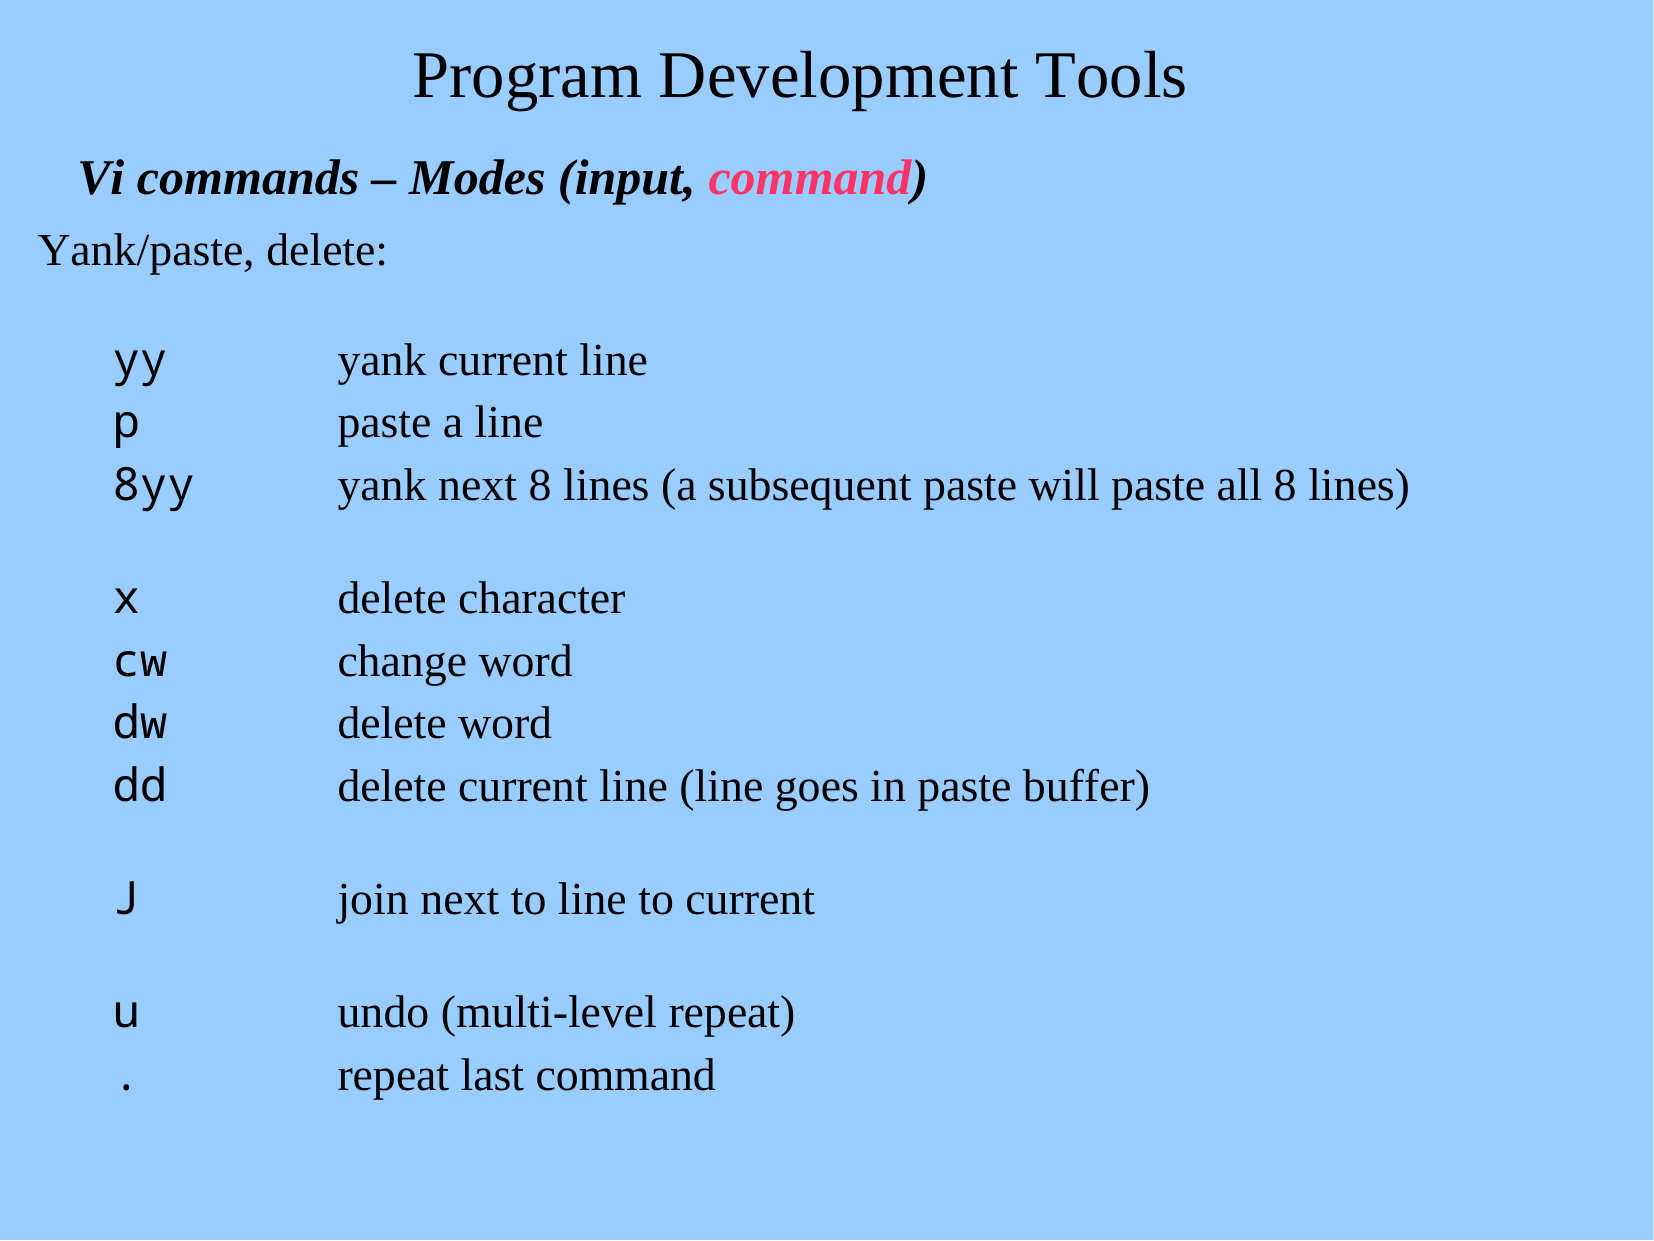

Program Development Tools
Vi commands – Modes (input, command)
Yank/paste, delete:
	yy			yank current line
	p			paste a line
	8yy		yank next 8 lines (a subsequent paste will paste all 8 lines)
	x			delete character
	cw			change word
	dw			delete word
	dd			delete current line (line goes in paste buffer)
	J			join next to line to current
	u			undo (multi-level repeat)
	.			repeat last command